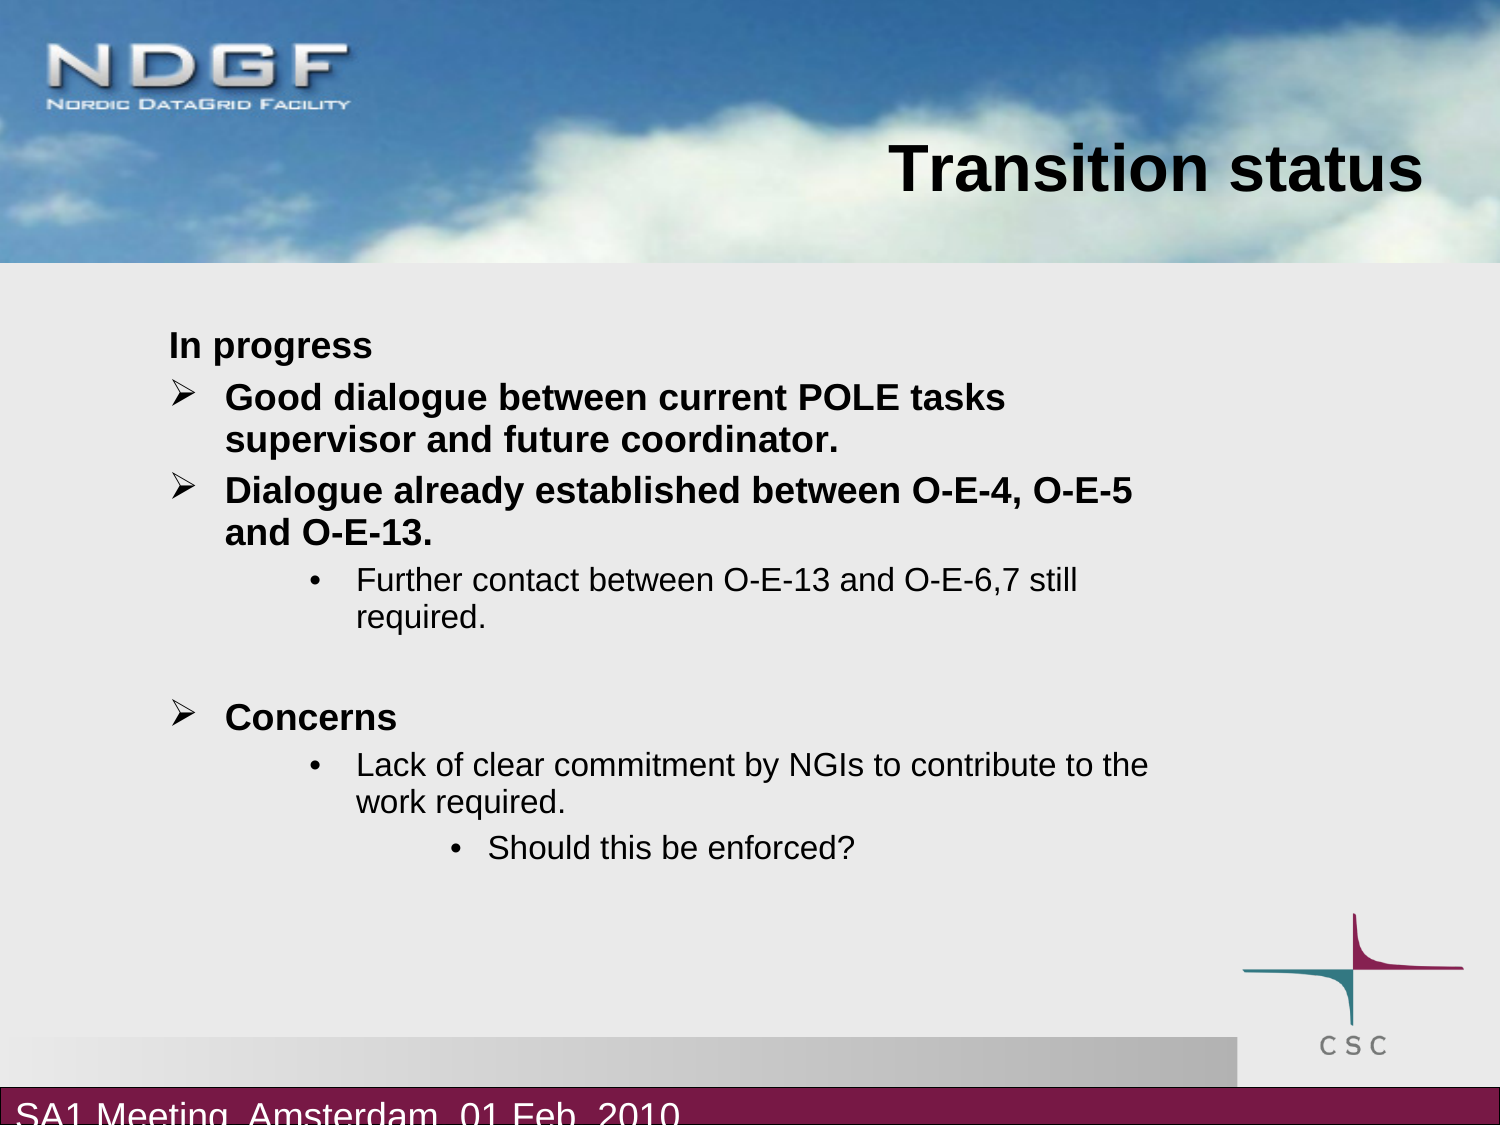

# Transition status
In progress
Good dialogue between current POLE tasks supervisor and future coordinator.
Dialogue already established between O-E-4, O-E-5 and O-E-13.
Further contact between O-E-13 and O-E-6,7 still required.
Concerns
Lack of clear commitment by NGIs to contribute to the work required.
Should this be enforced?